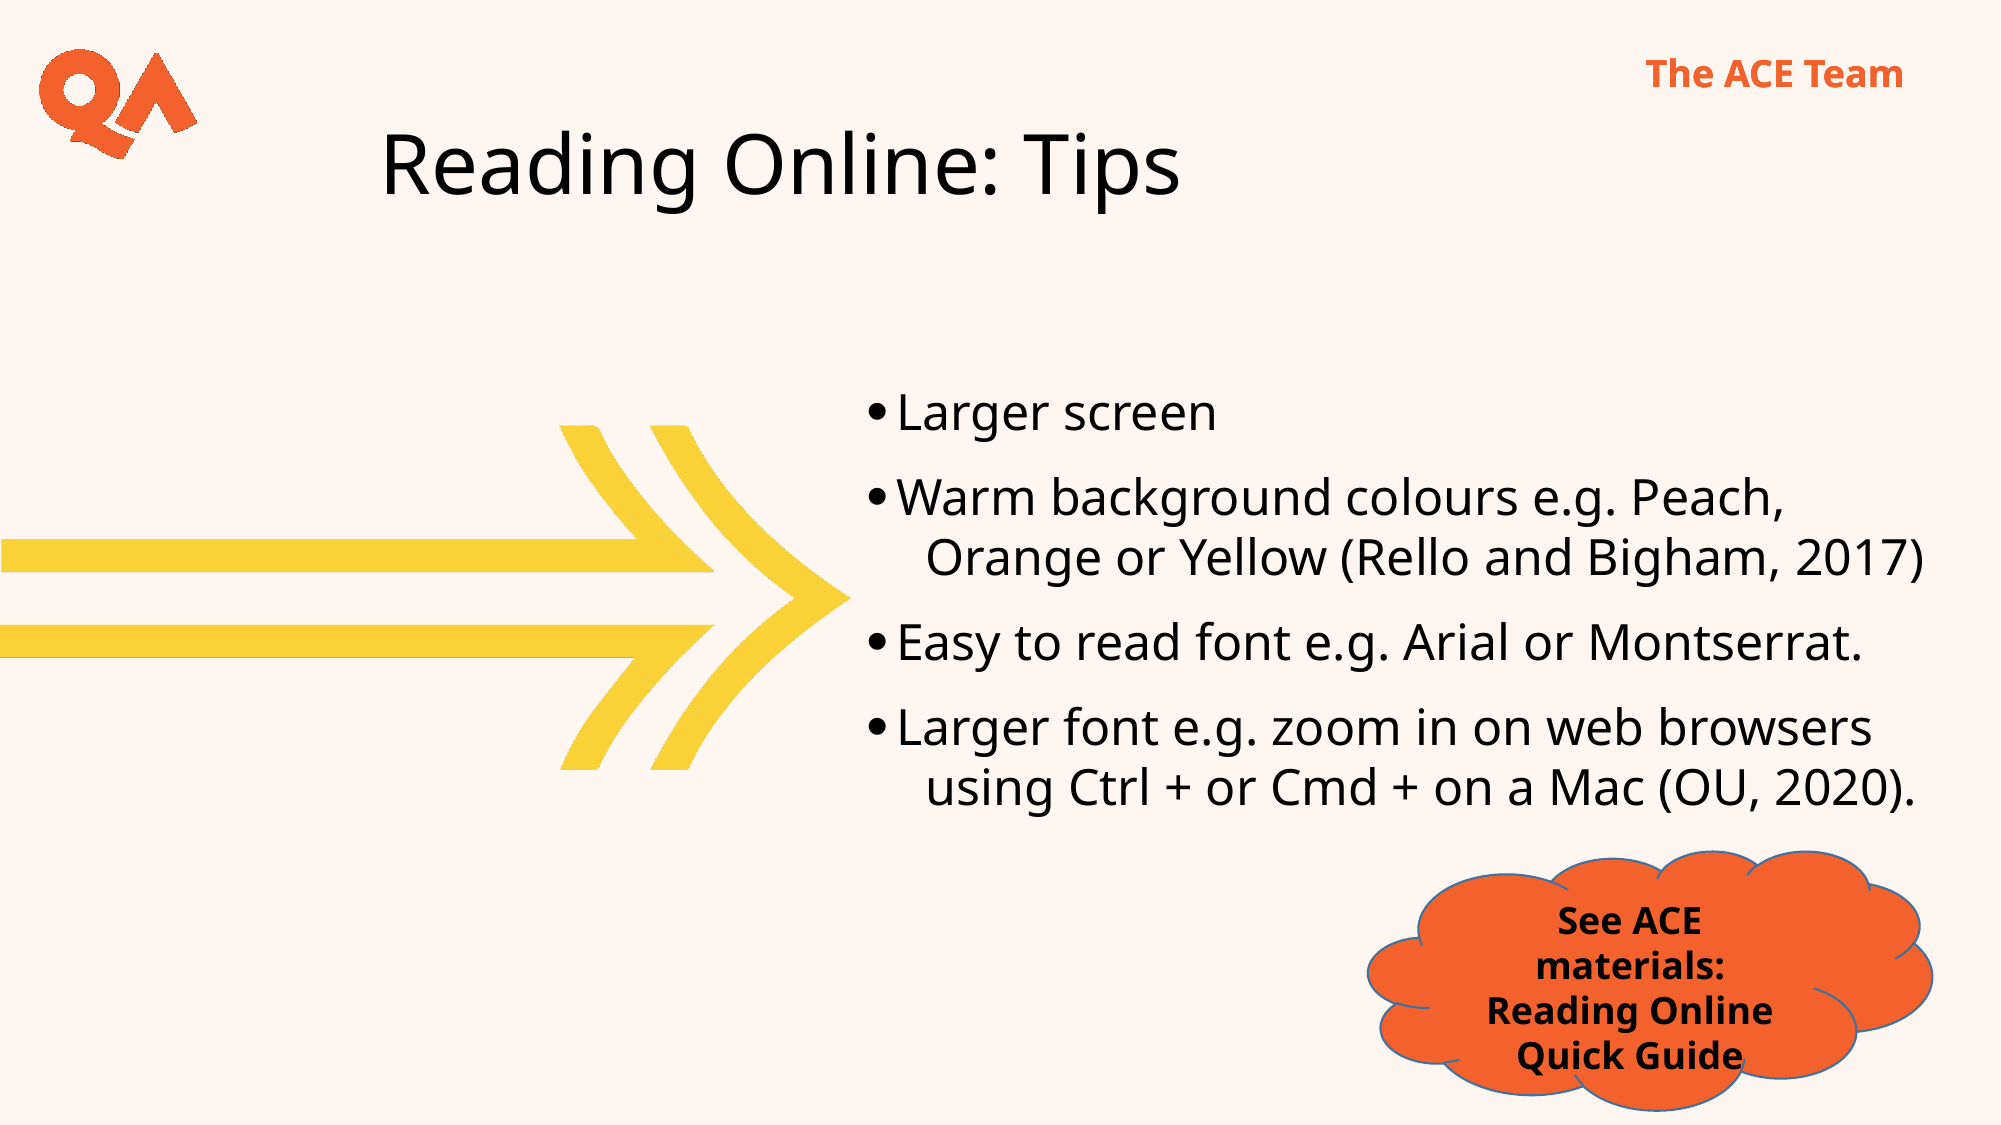

Reading Online: Tips
The ACE Team
Larger screen
Warm background colours e.g. Peach, Orange or Yellow (Rello and Bigham, 2017)
Easy to read font e.g. Arial or Montserrat.
Larger font e.g. zoom in on web browsers using Ctrl + or Cmd + on a Mac (OU, 2020).
See ACE materials: Reading Online Quick Guide